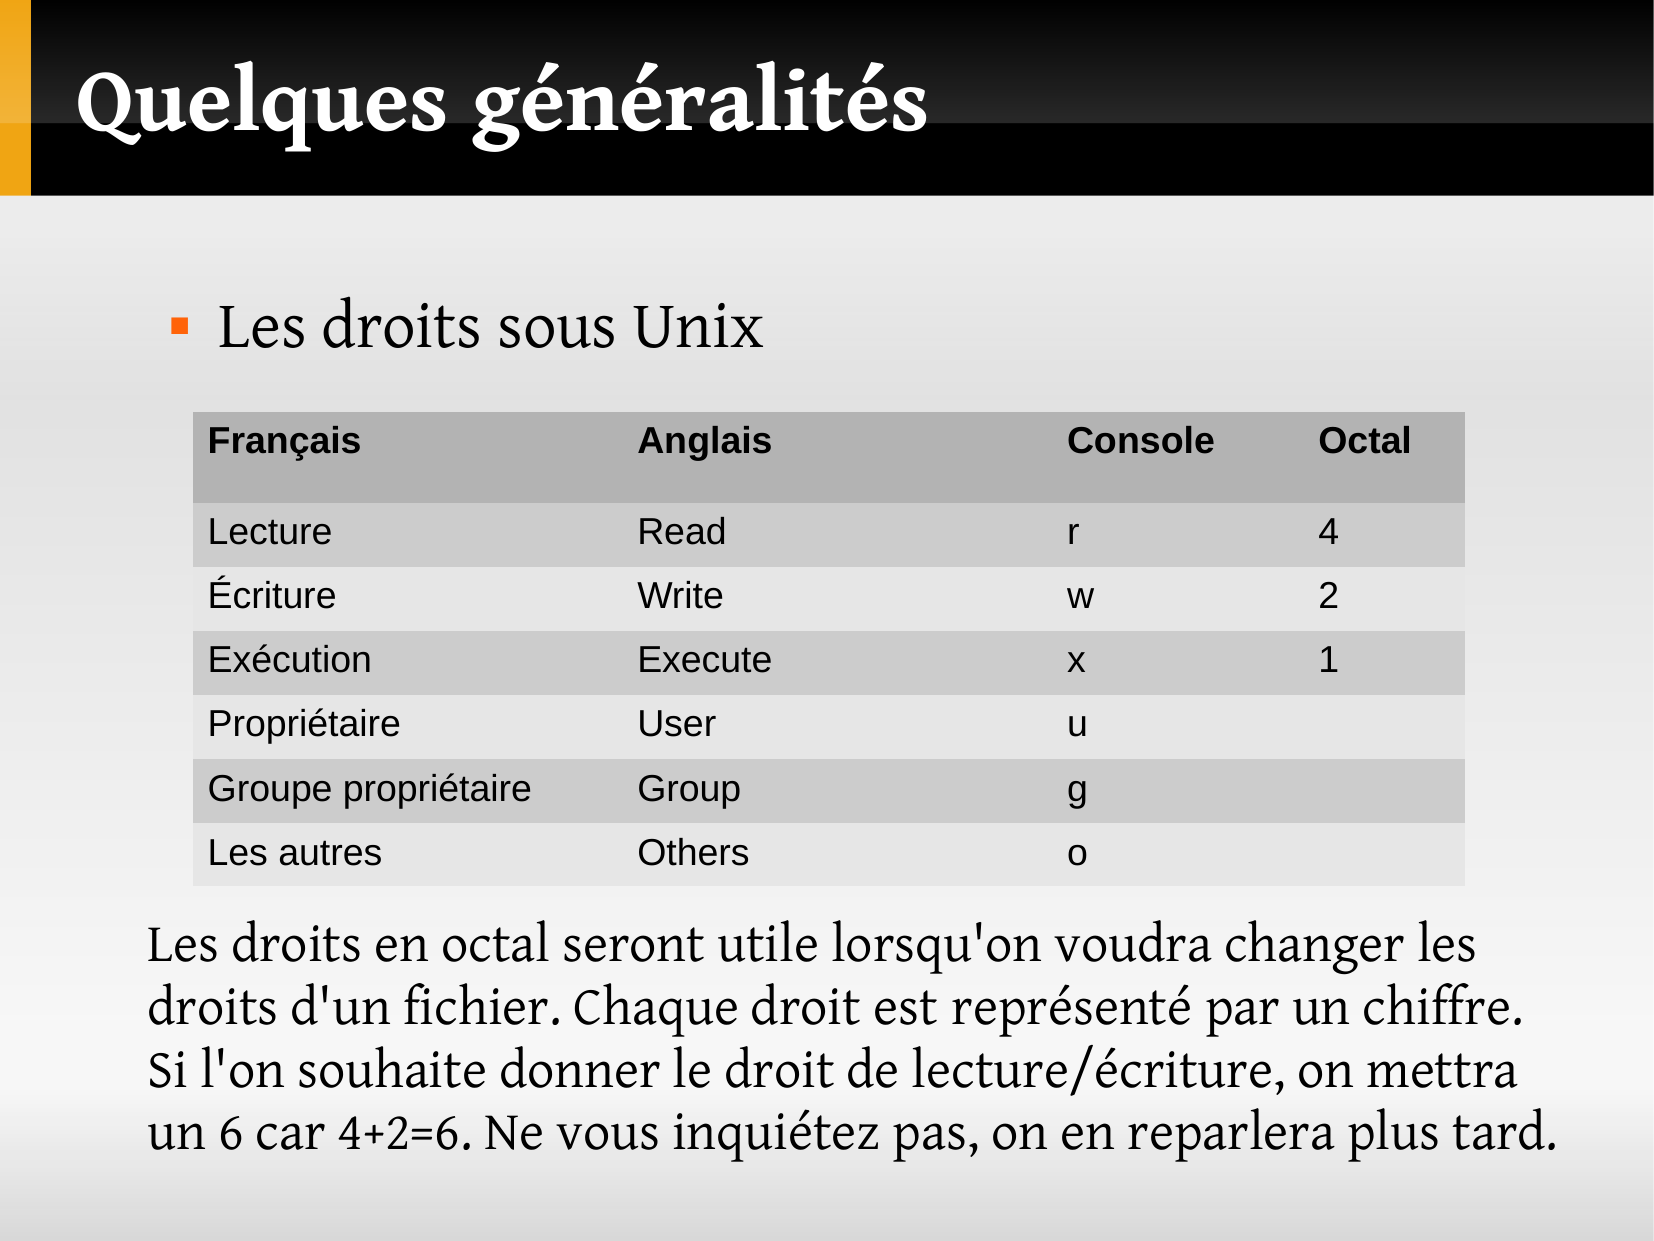

# Quelques généralités
Les droits sous Unix
Les droits en octal seront utile lorsqu'on voudra changer les droits d'un fichier. Chaque droit est représenté par un chiffre. Si l'on souhaite donner le droit de lecture/écriture, on mettra un 6 car 4+2=6. Ne vous inquiétez pas, on en reparlera plus tard.
| Français | Anglais | Console | Octal |
| --- | --- | --- | --- |
| Lecture | Read | r | 4 |
| Écriture | Write | w | 2 |
| Exécution | Execute | x | 1 |
| Propriétaire | User | u | |
| Groupe propriétaire | Group | g | |
| Les autres | Others | o | |